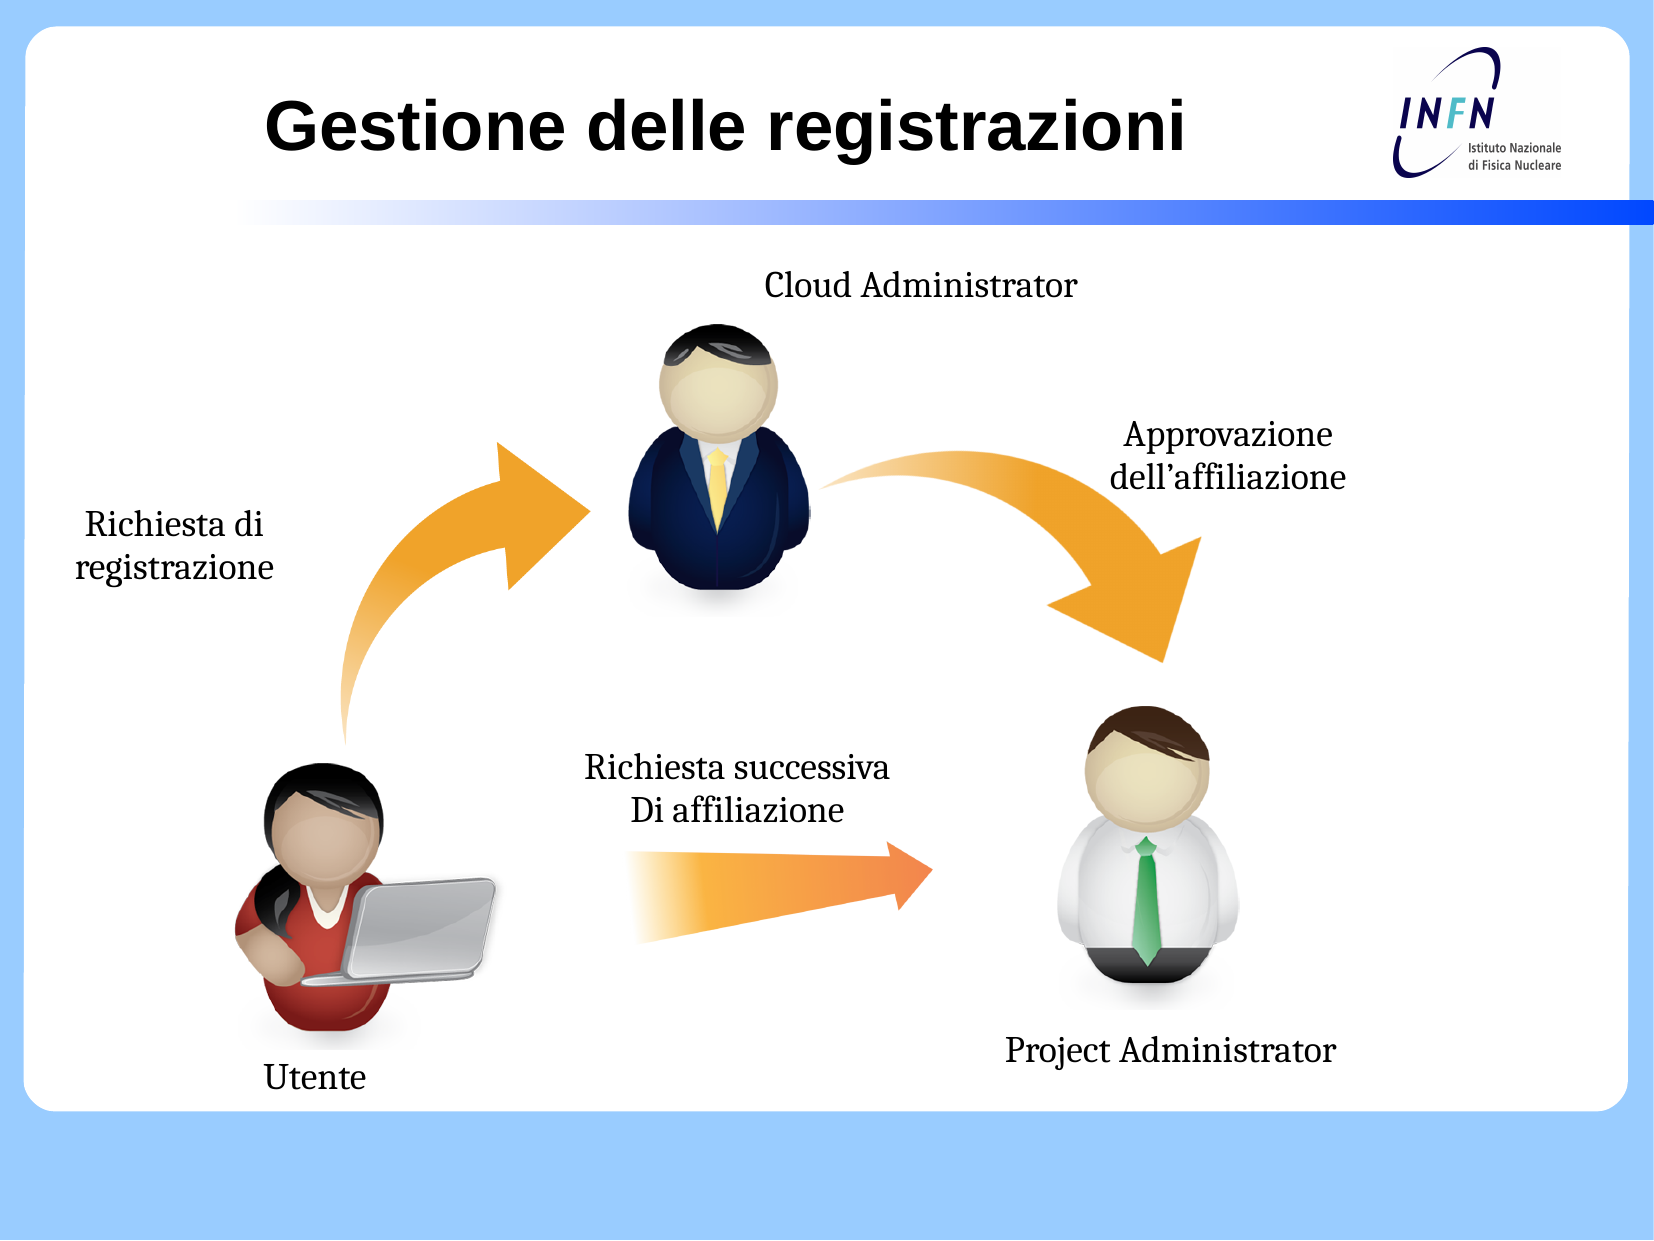

Gestione delle registrazioni
Cloud Administrator
Approvazione
dell’affiliazione
Richiesta di
registrazione
Richiesta successiva
Di affiliazione
Project Administrator
Utente